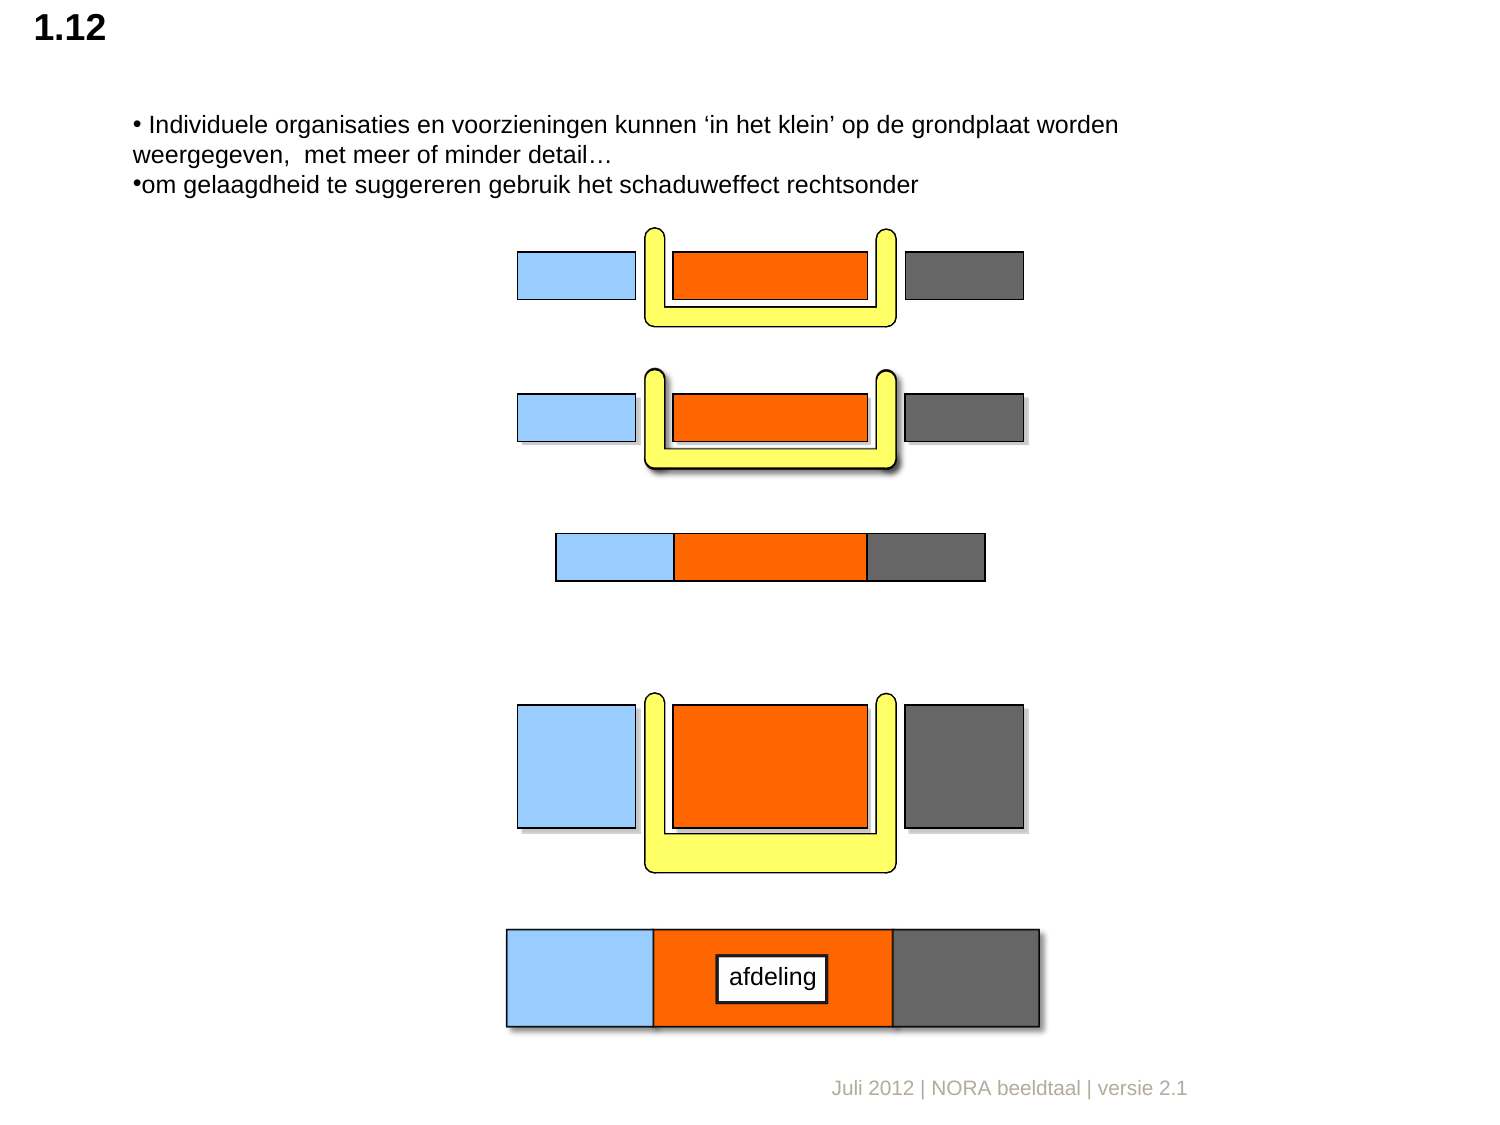

# 1.12
 Individuele organisaties en voorzieningen kunnen ‘in het klein’ op de grondplaat worden weergegeven, met meer of minder detail…
om gelaagdheid te suggereren gebruik het schaduweffect rechtsonder
afdeling